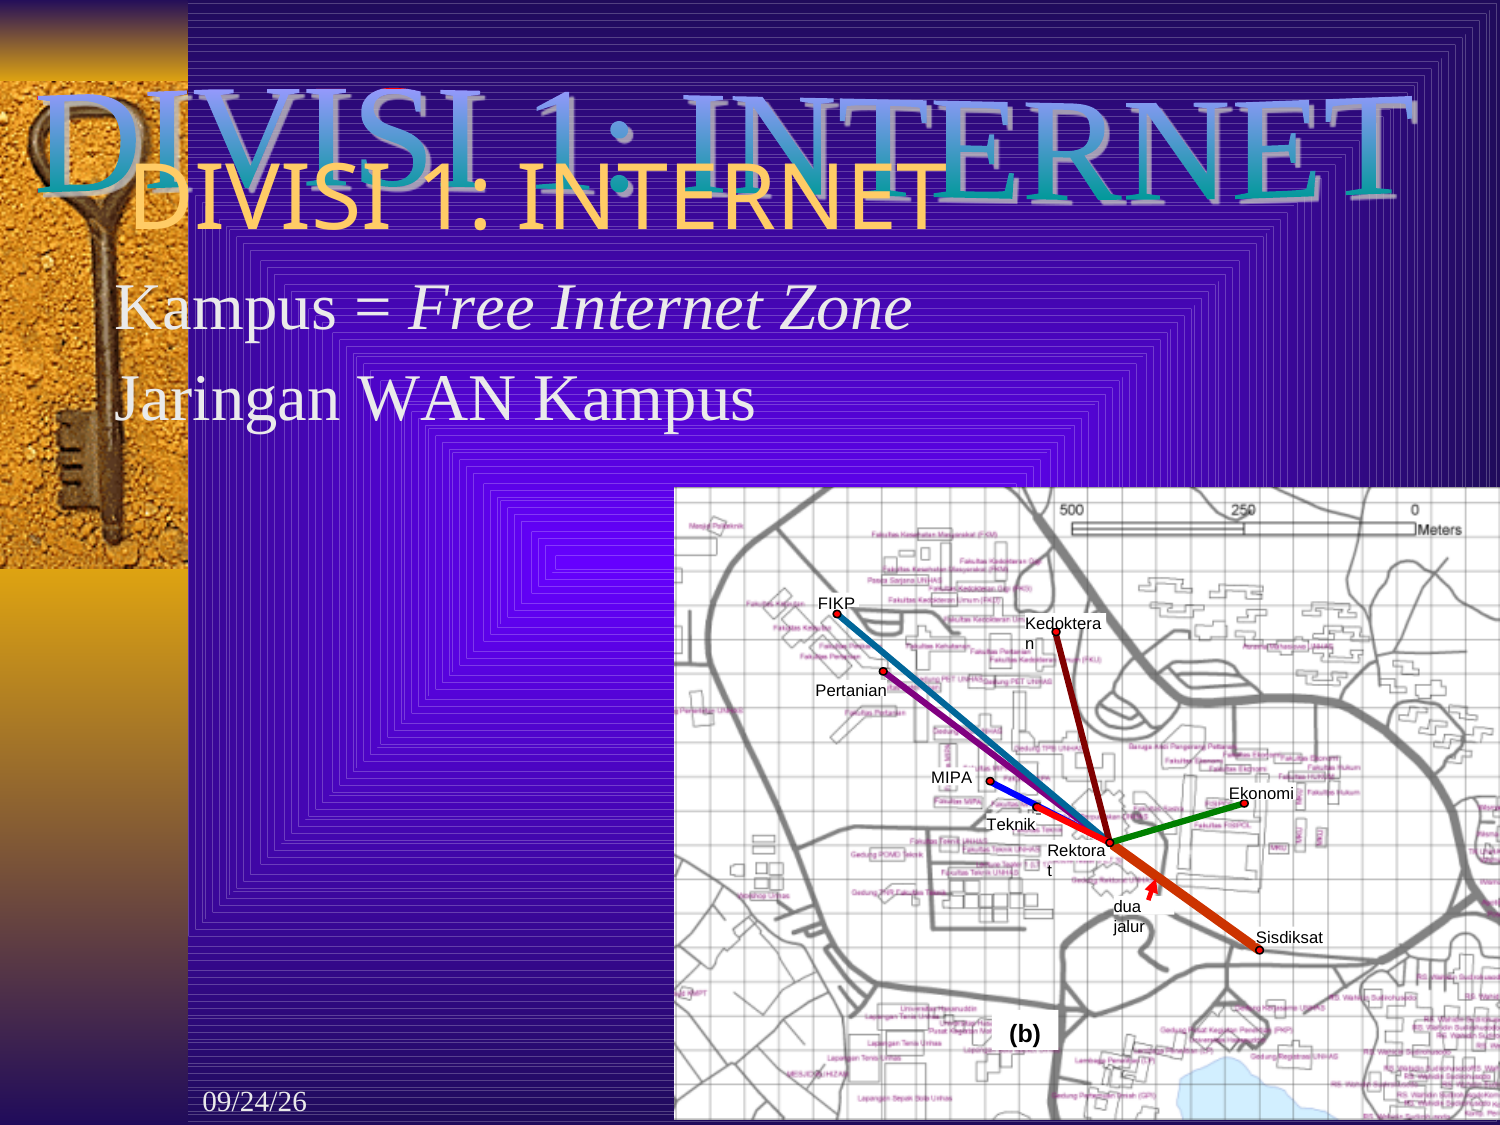

DIVISI 1: INTERNET
DIVISI 1: INTERNET
# Kampus = Free Internet Zone
Jaringan WAN Kampus
FIKP
Kedokteran
Pertanian
MIPA
Ekonomi
Teknik
Rektorat
dua jalur
Sisdiksat
(b)
PIU 2007
18